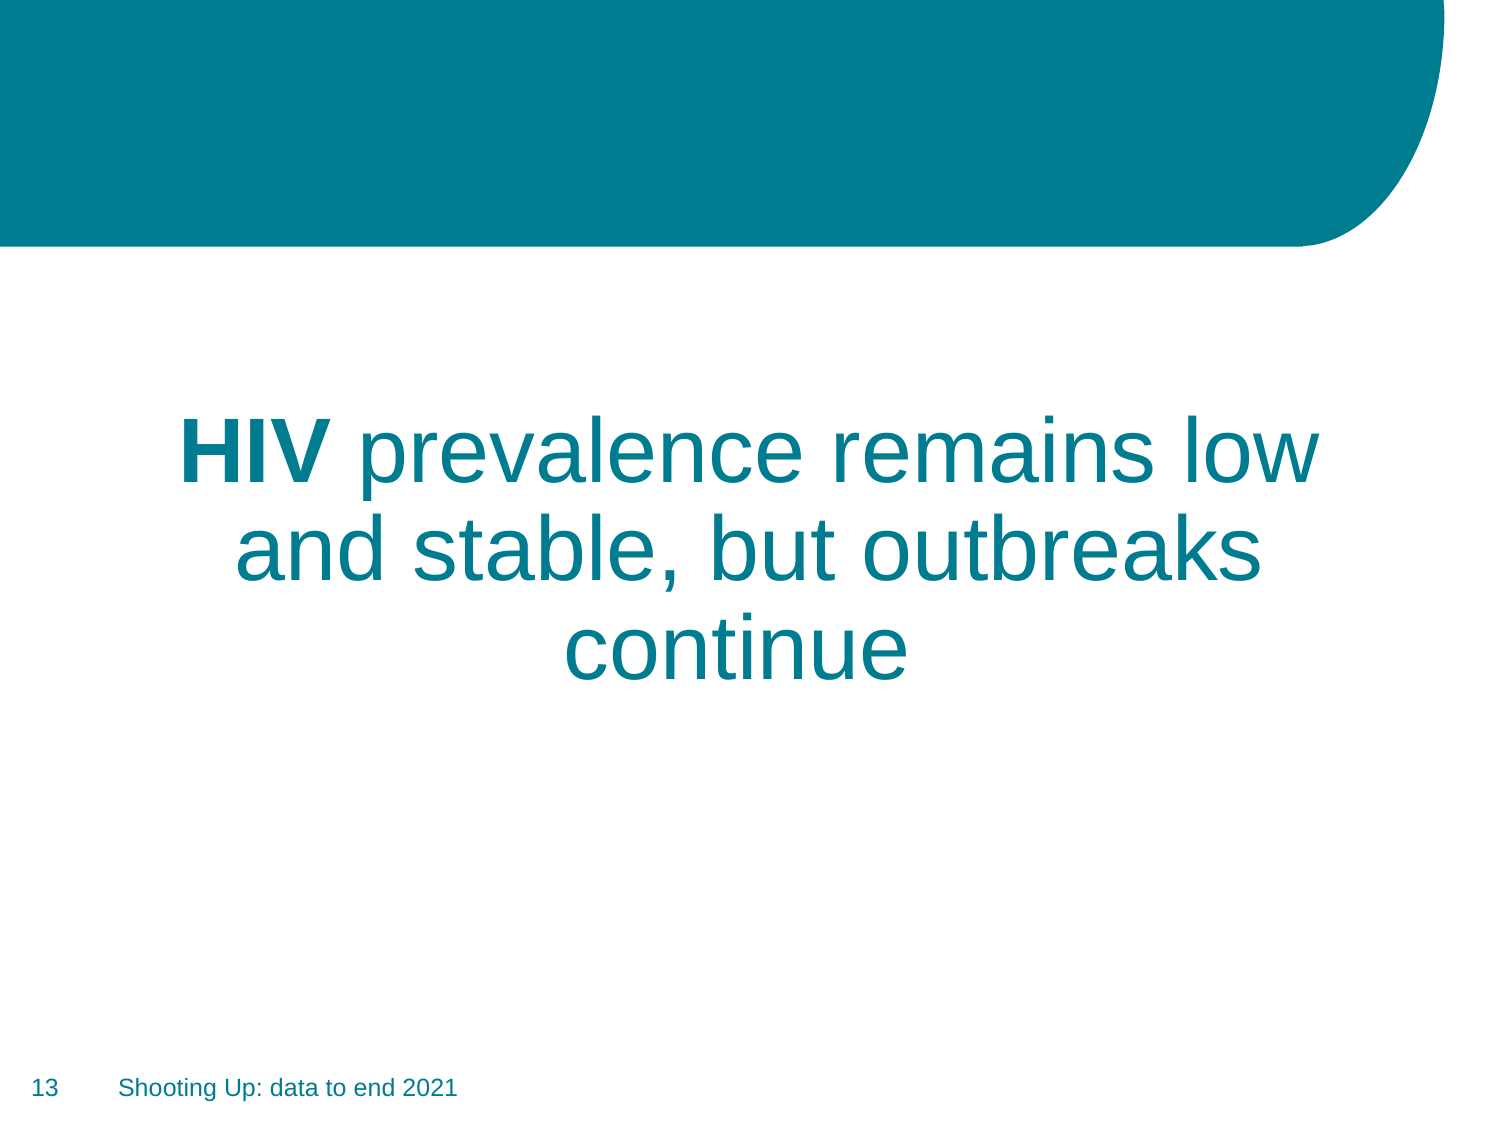

# HIV prevalence remains low and stable, but outbreaks continue
7
Shooting Up: data to end 2021